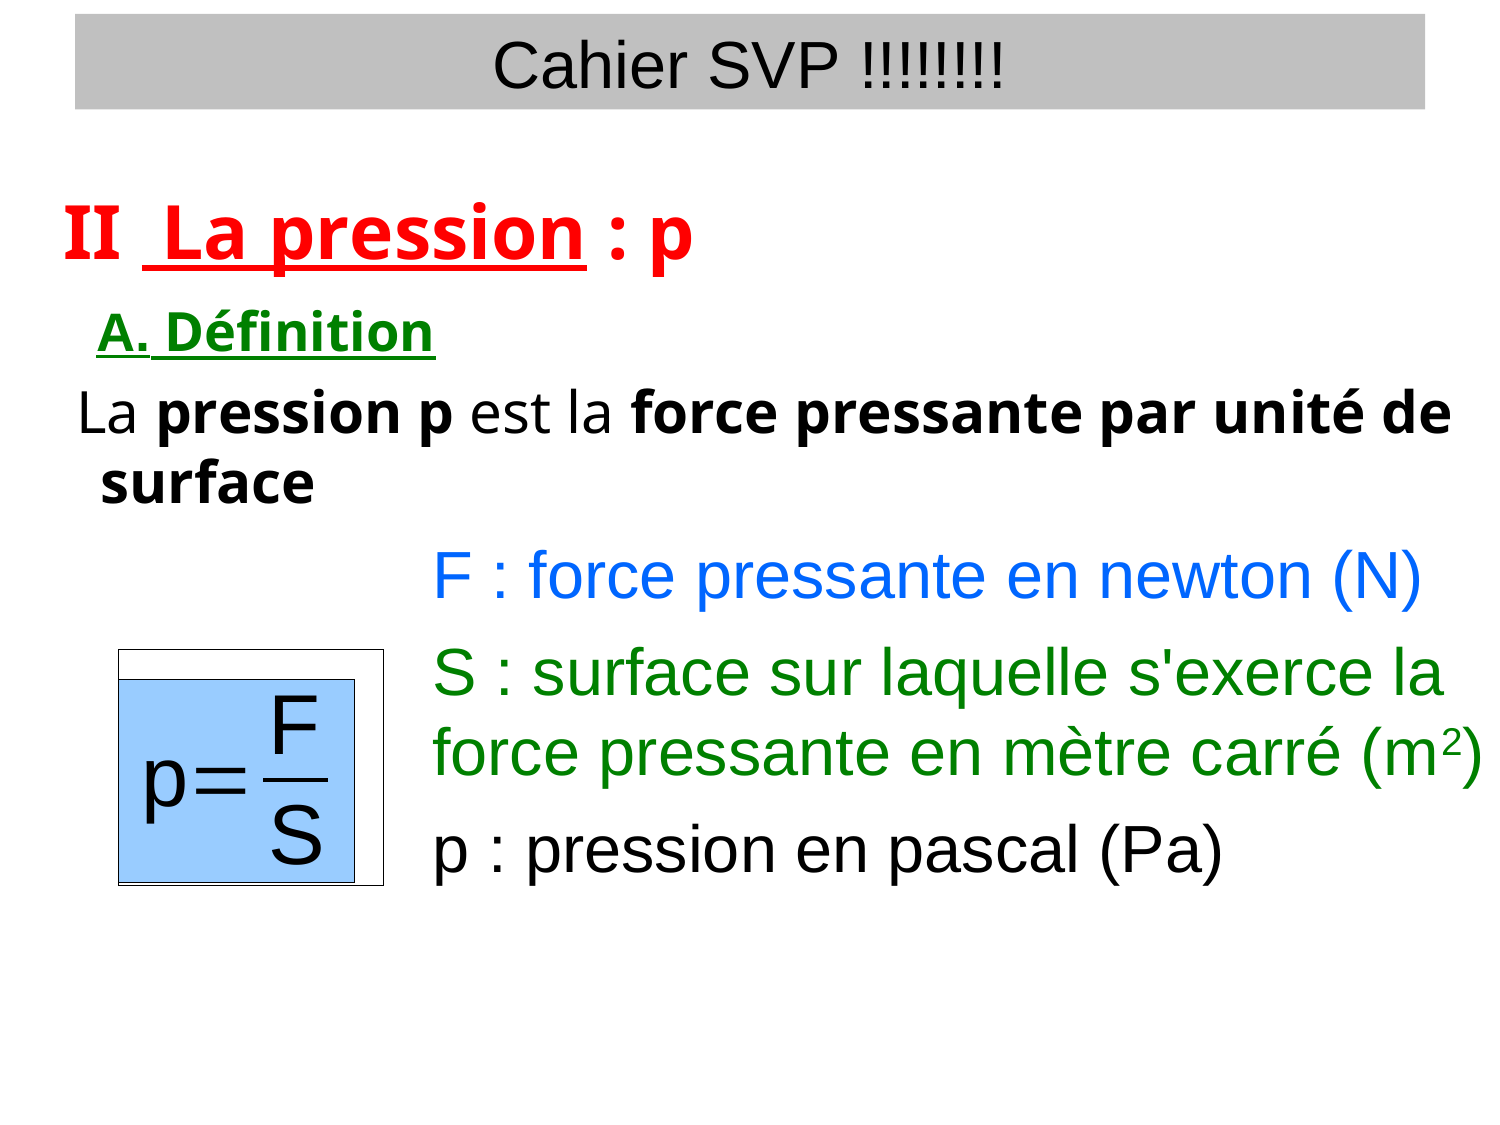

Cahier SVP !!!!!!!!
# II La pression : p
 A. Définition
 La pression p est la force pressante par unité de surface
 F : force pressante en newton (N)
 S : surface sur laquelle s'exerce la force pressante en mètre carré (m2)
 p : pression en pascal (Pa)